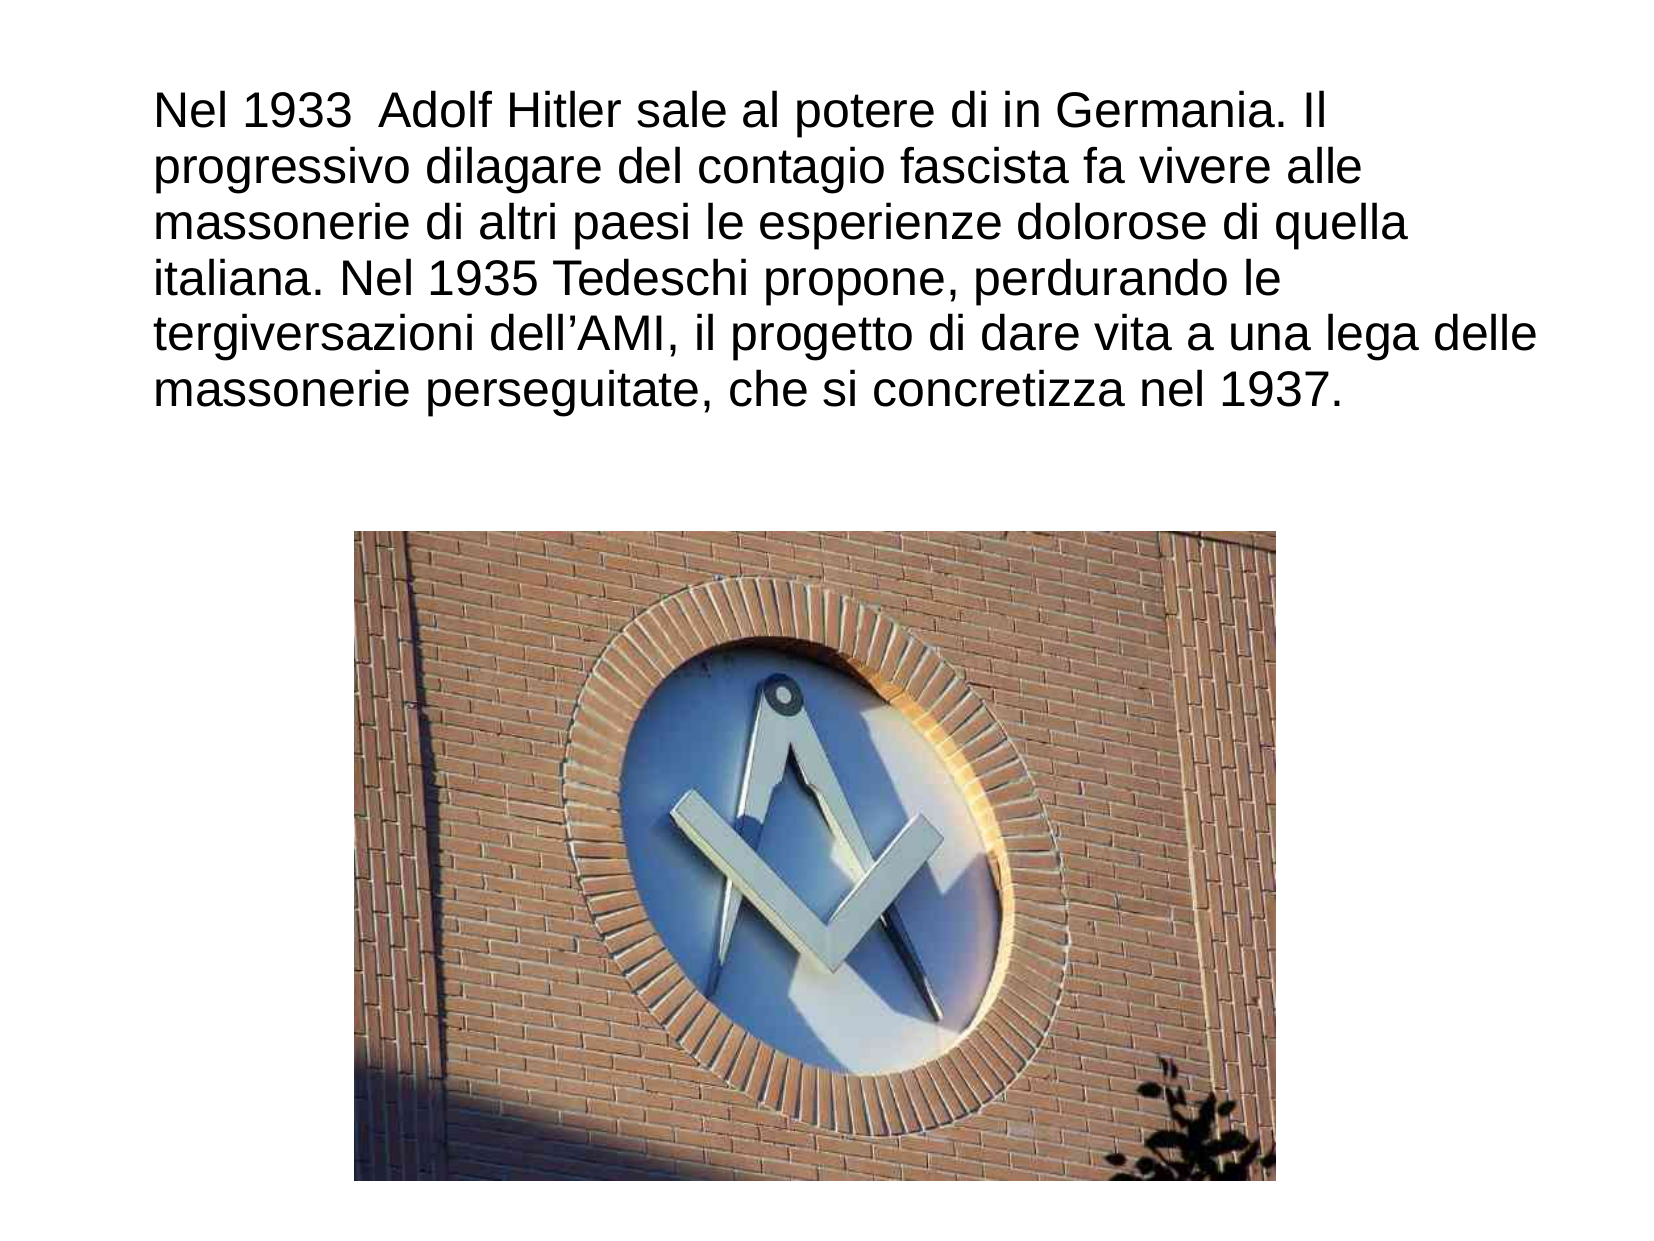

# Nel 1933 Adolf Hitler sale al potere di in Germania. Il progressivo dilagare del contagio fascista fa vivere alle massonerie di altri paesi le esperienze dolorose di quella italiana. Nel 1935 Tedeschi propone, perdurando le tergiversazioni dell’AMI, il progetto di dare vita a una lega delle massonerie perseguitate, che si concretizza nel 1937.